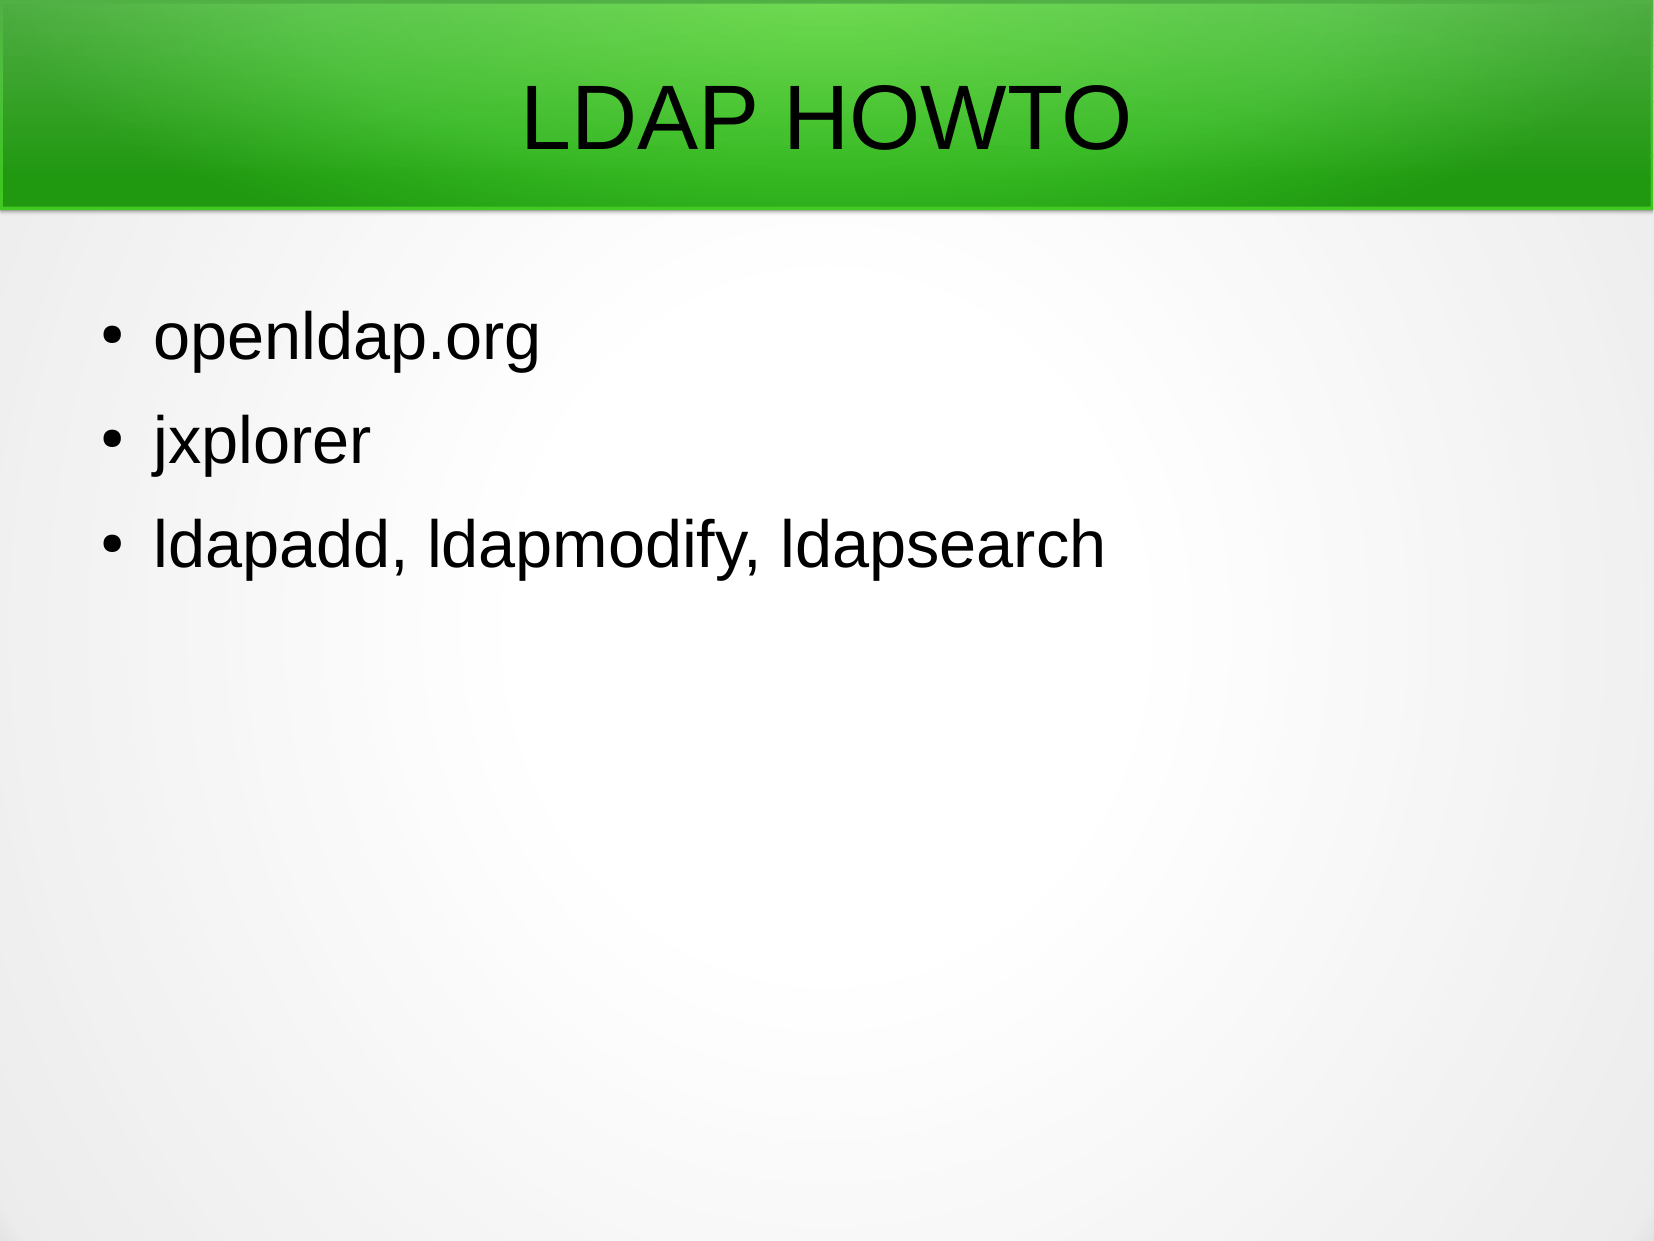

# LDAP HOWTO
openldap.org
jxplorer
ldapadd, ldapmodify, ldapsearch